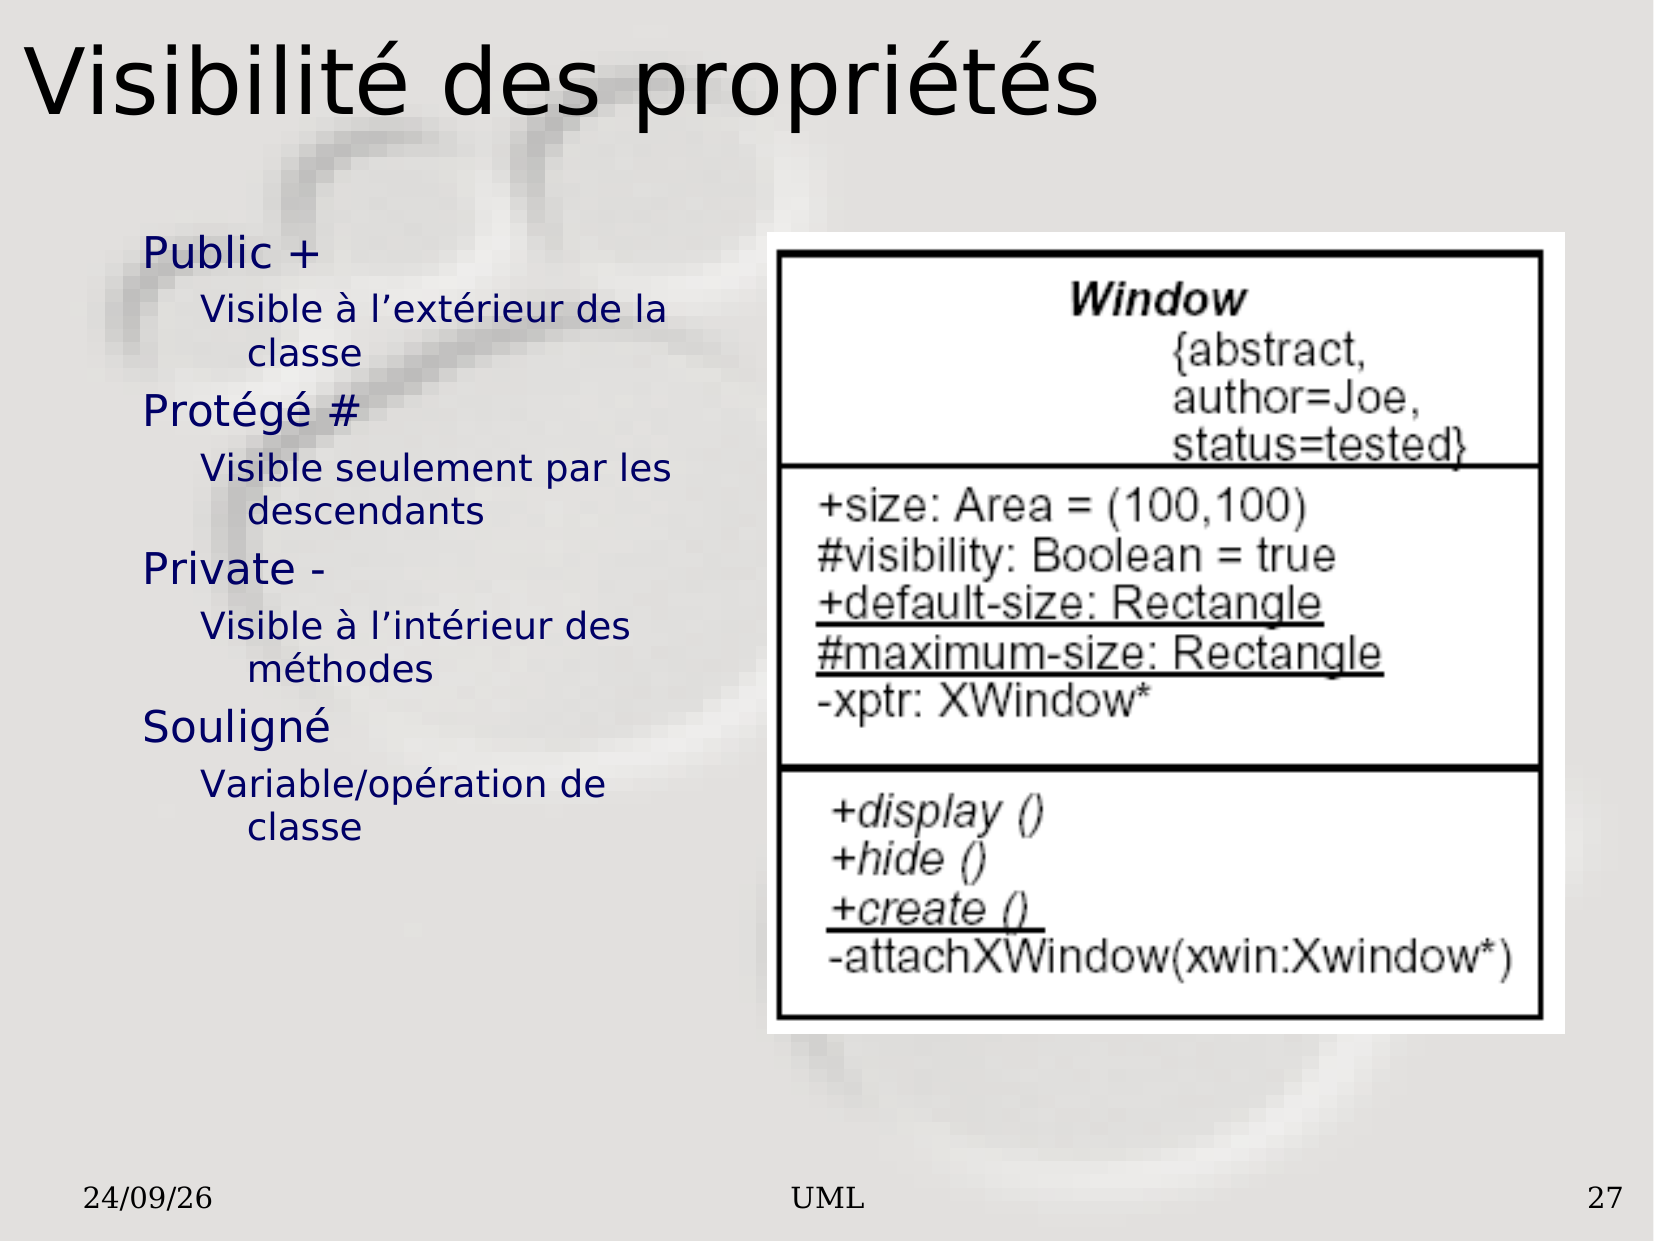

# Visibilité des propriétés
Public +
Visible à l’extérieur de la classe
Protégé #
Visible seulement par les descendants
Private -
Visible à l’intérieur des méthodes
Souligné
Variable/opération de classe
UML
27